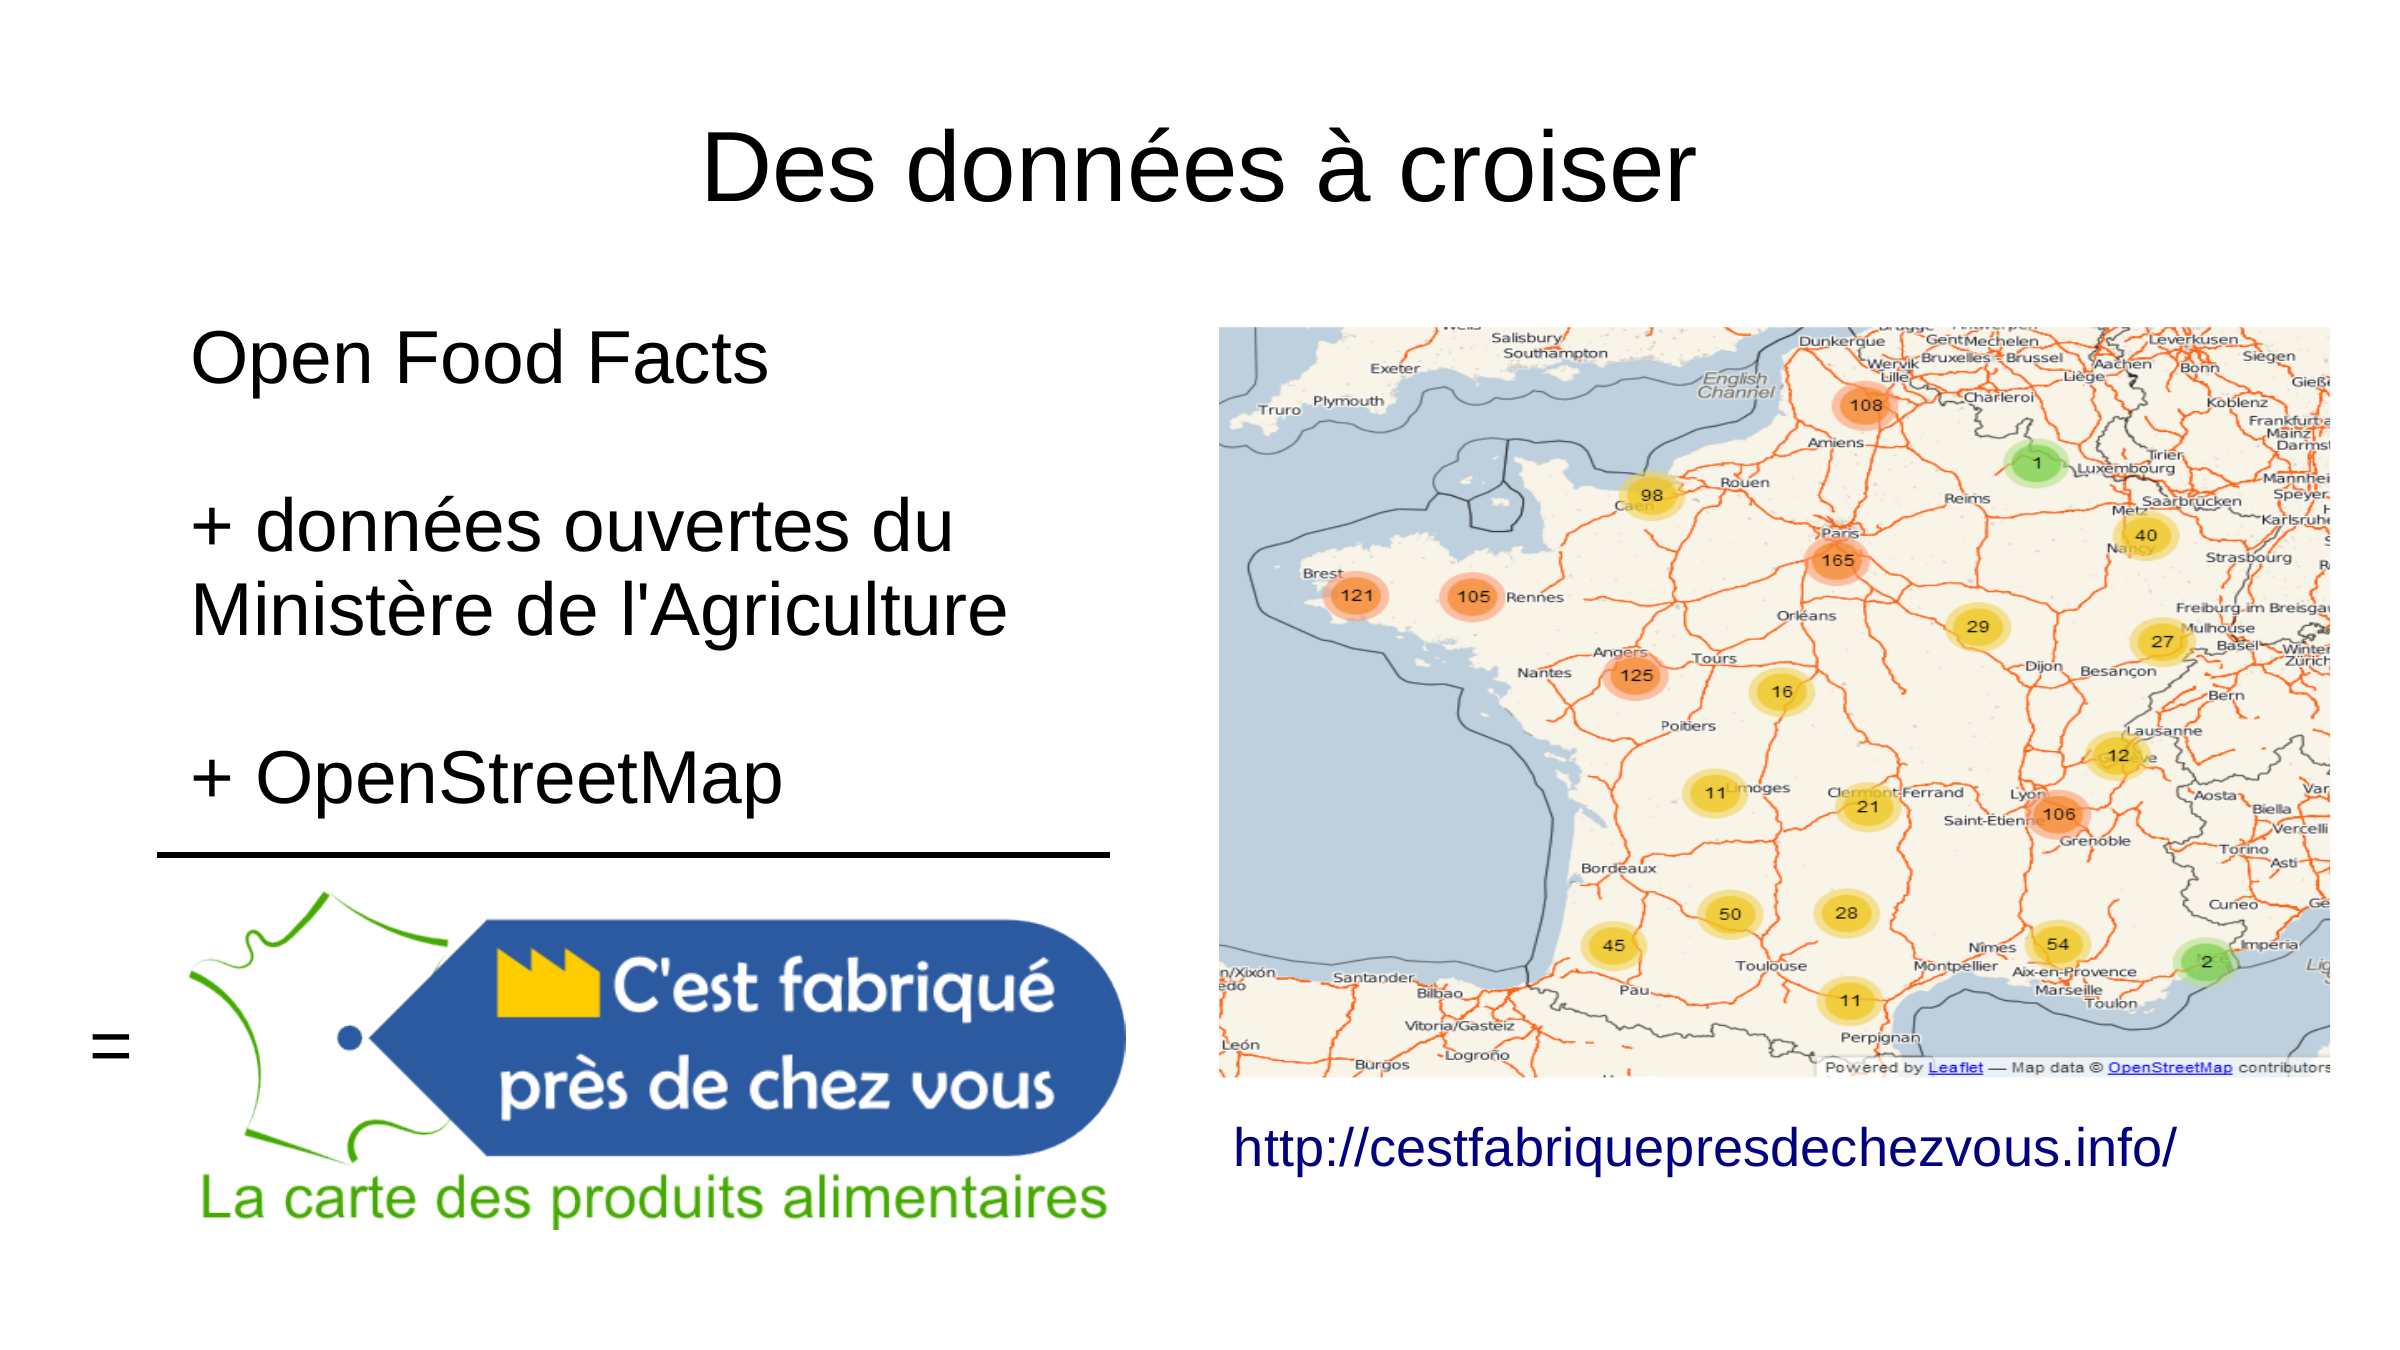

# Des données à croiser
Open Food Facts
+ données ouvertes du
Ministère de l'Agriculture
+ OpenStreetMap
=
http://cestfabriquepresdechezvous.info/